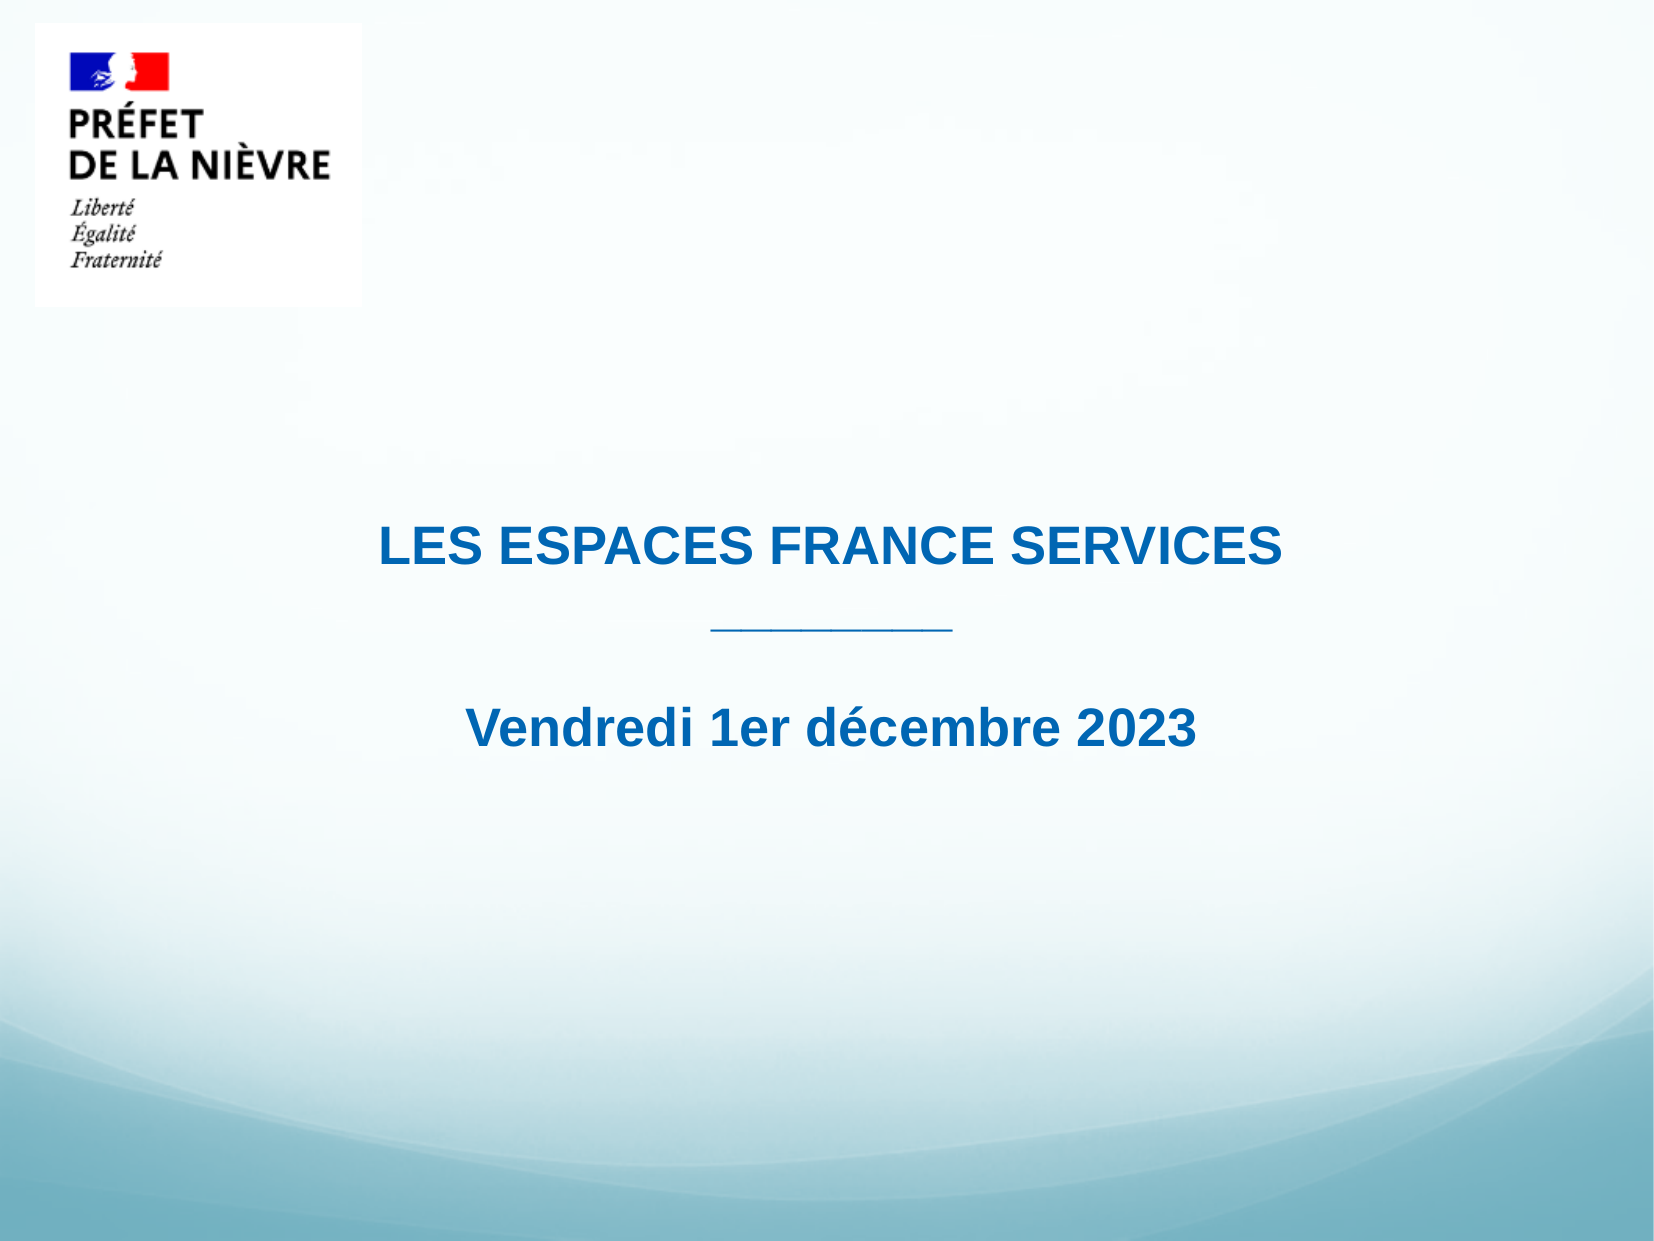

# LES ESPACES FRANCE SERVICES ________ Vendredi 1er décembre 2023